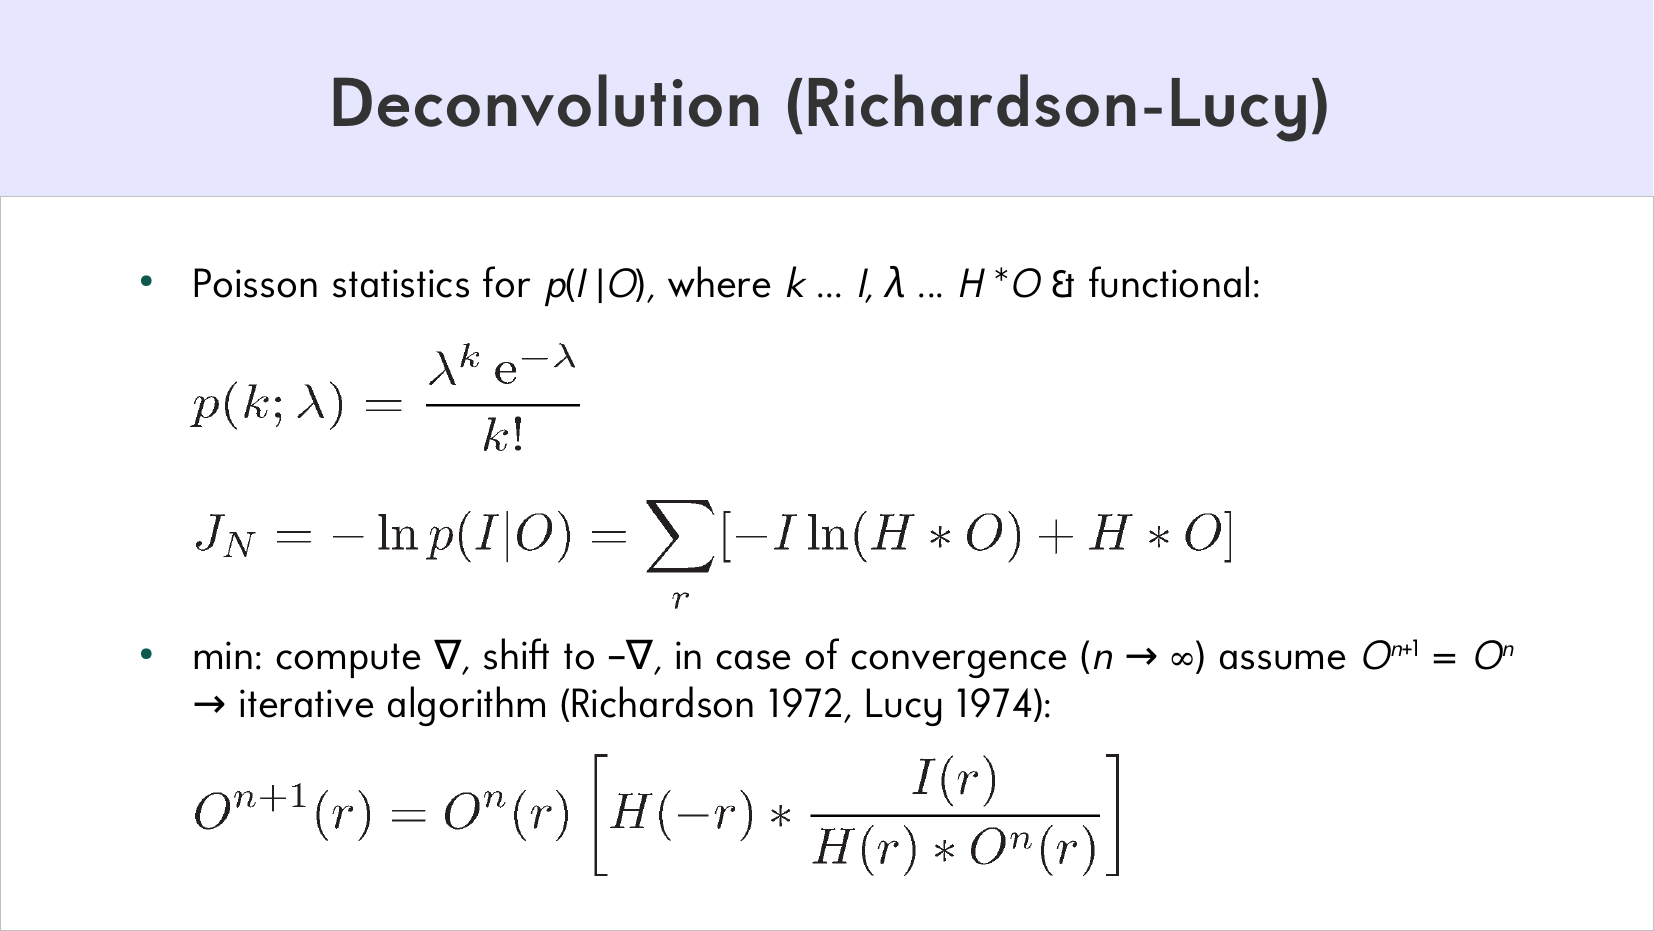

# Deconvolution (Richardson-Lucy)
Poisson statistics for p(I |O), where k ... I, λ ... H *O & functional:
min: compute ∇, shift to −∇, in case of convergence (n → ∞) assume On+1 = On → iterative algorithm (Richardson 1972, Lucy 1974):